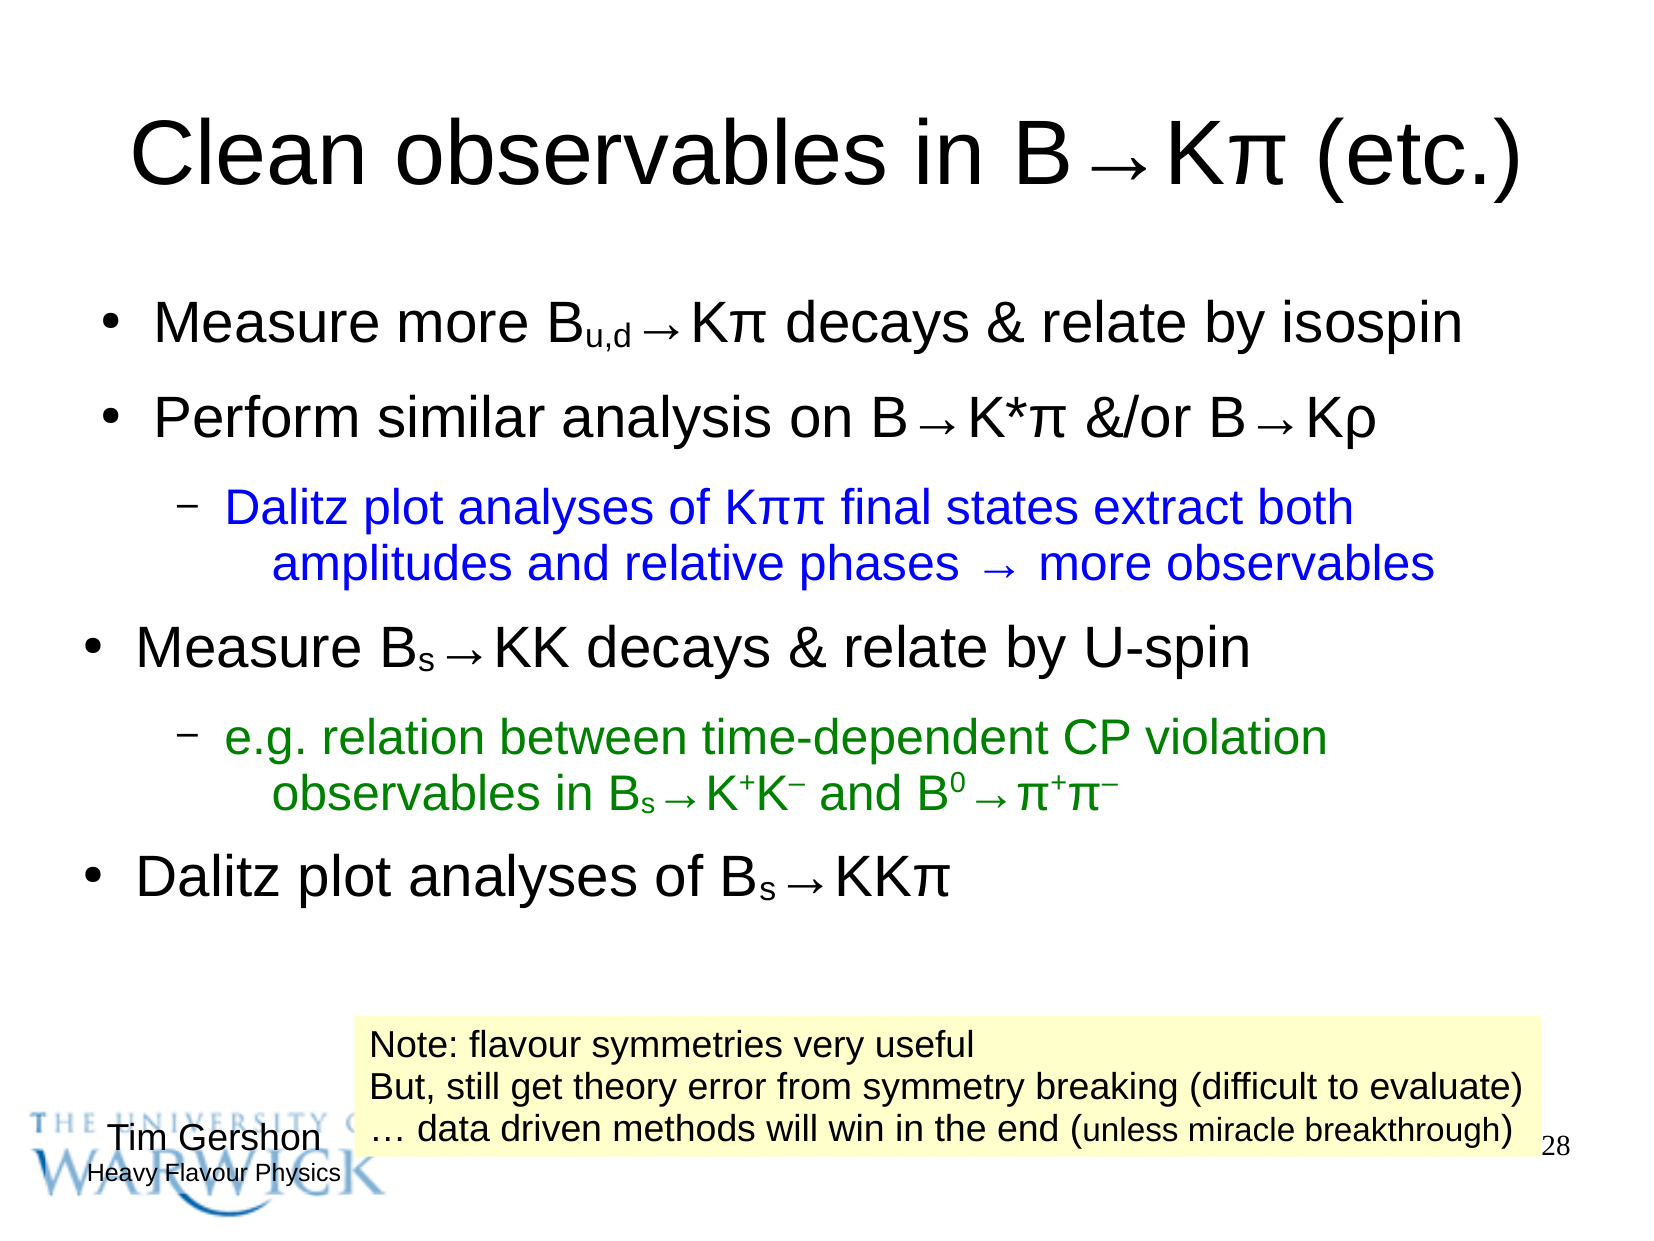

# Clean observables in B→Kπ (etc.)
Measure more Bu,d→Kπ decays & relate by isospin
Perform similar analysis on B→K*π &/or B→Kρ
Dalitz plot analyses of Kππ final states extract both amplitudes and relative phases → more observables
Measure Bs→KK decays & relate by U-spin
e.g. relation between time-dependent CP violation observables in Bs→K+K– and B0→π+π–
Dalitz plot analyses of Bs→KKπ
Note: flavour symmetries very useful
But, still get theory error from symmetry breaking (difficult to evaluate)
… data driven methods will win in the end (unless miracle breakthrough)
Tim Gershon
Heavy Flavour Physics
28